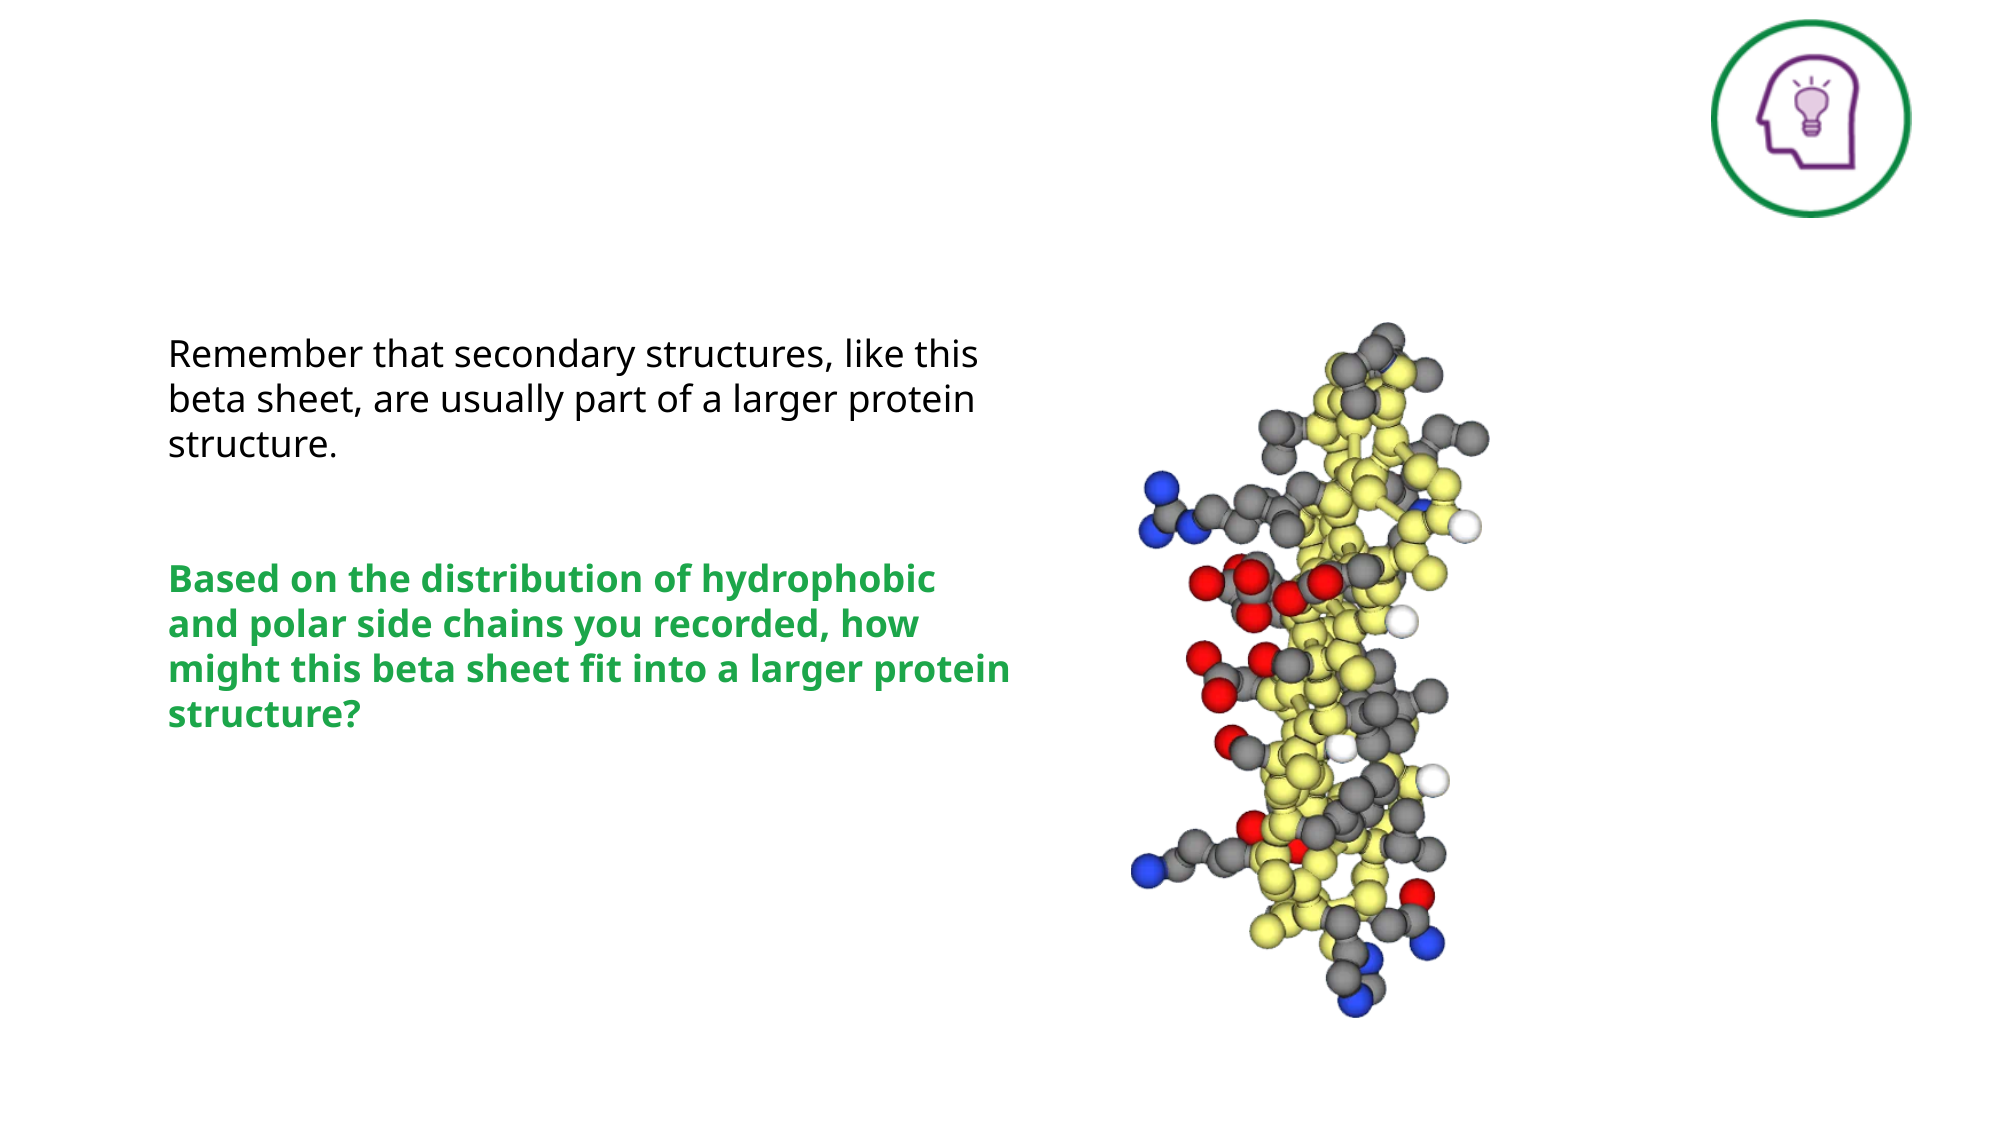

Beta Sheets in a Larger Protein Structure
Remember that secondary structures, like this beta sheet, are usually part of a larger protein structure.
Based on the distribution of hydrophobic and polar side chains you recorded, how might this beta sheet fit into a larger protein structure?